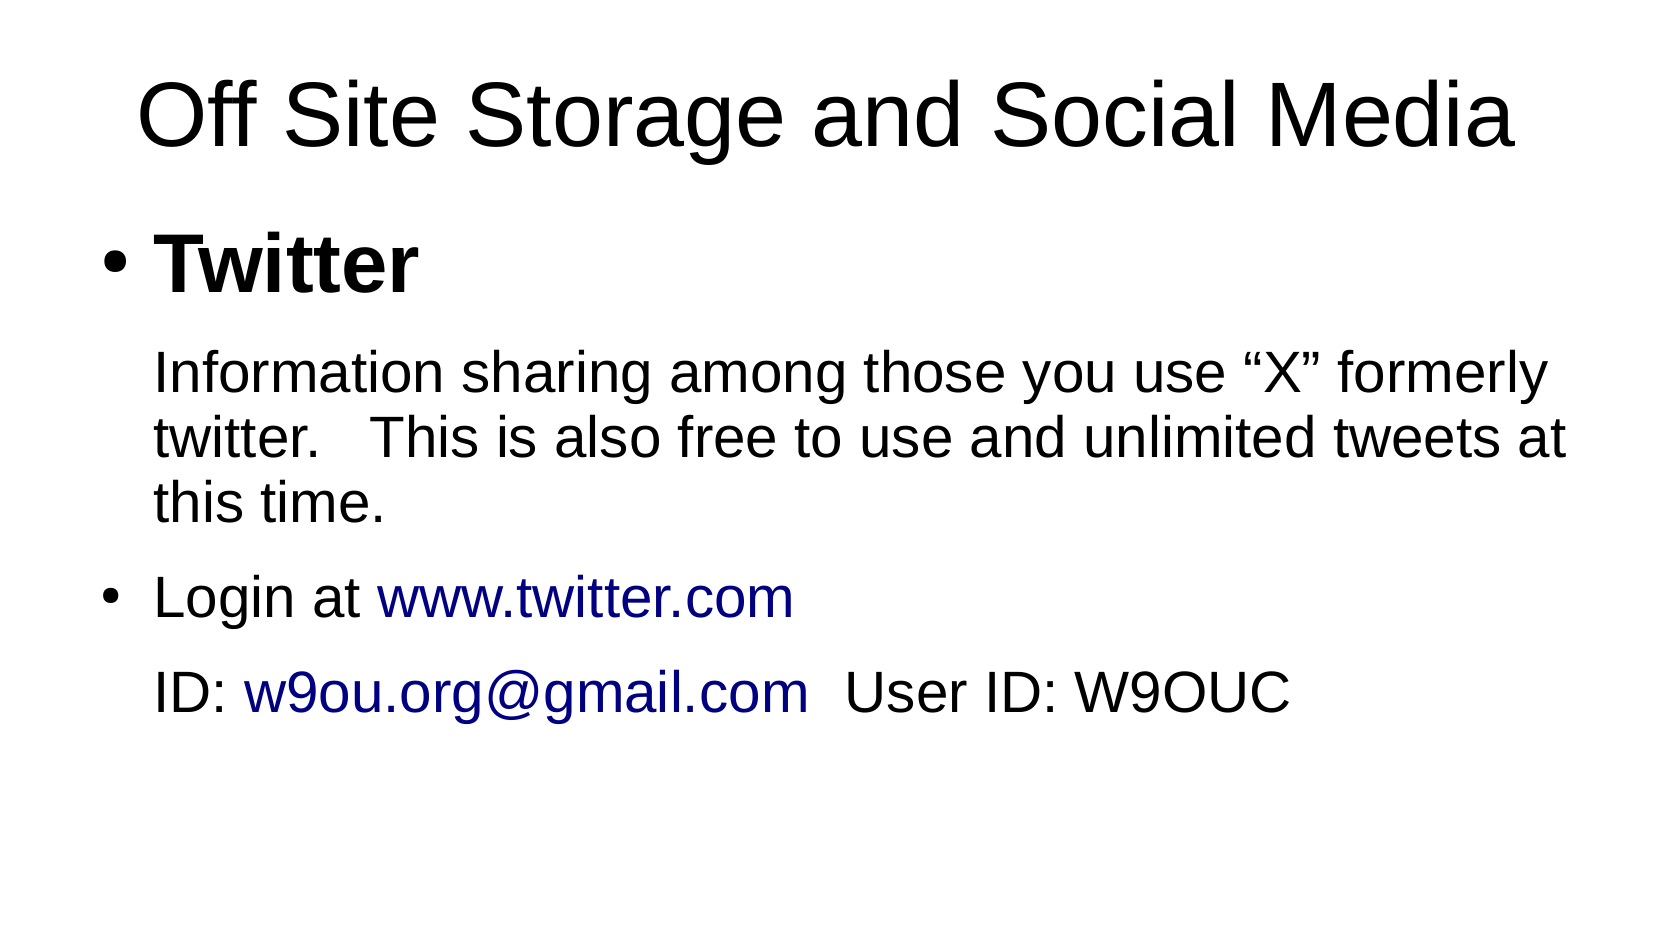

# Off Site Storage and Social Media
Twitter
Information sharing among those you use “X” formerly twitter. This is also free to use and unlimited tweets at this time.
Login at www.twitter.com
ID: w9ou.org@gmail.com	 User ID: W9OUC